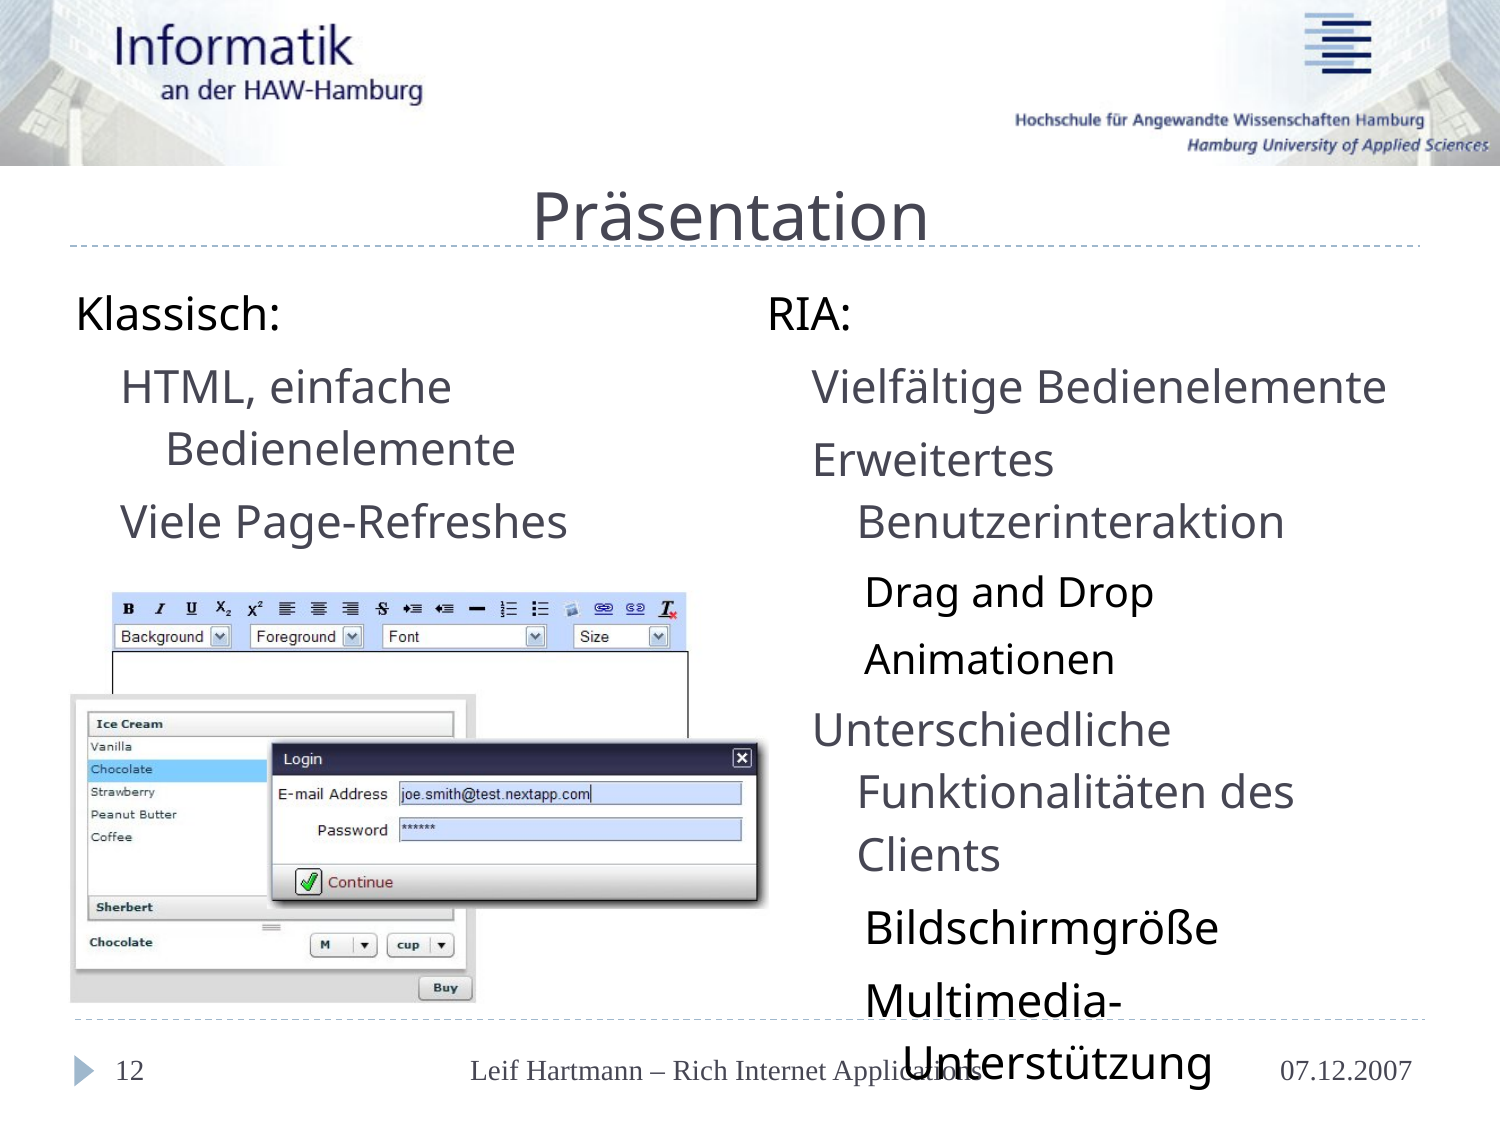

# Präsentation
Klassisch:
HTML, einfache Bedienelemente
Viele Page-Refreshes
RIA:
Vielfältige Bedienelemente
Erweitertes Benutzerinteraktion
Drag and Drop
Animationen
Unterschiedliche Funktionalitäten des Clients
Bildschirmgröße
Multimedia-Unterstützung
12
07.12.2007
Leif Hartmann - Rich Internet Applications